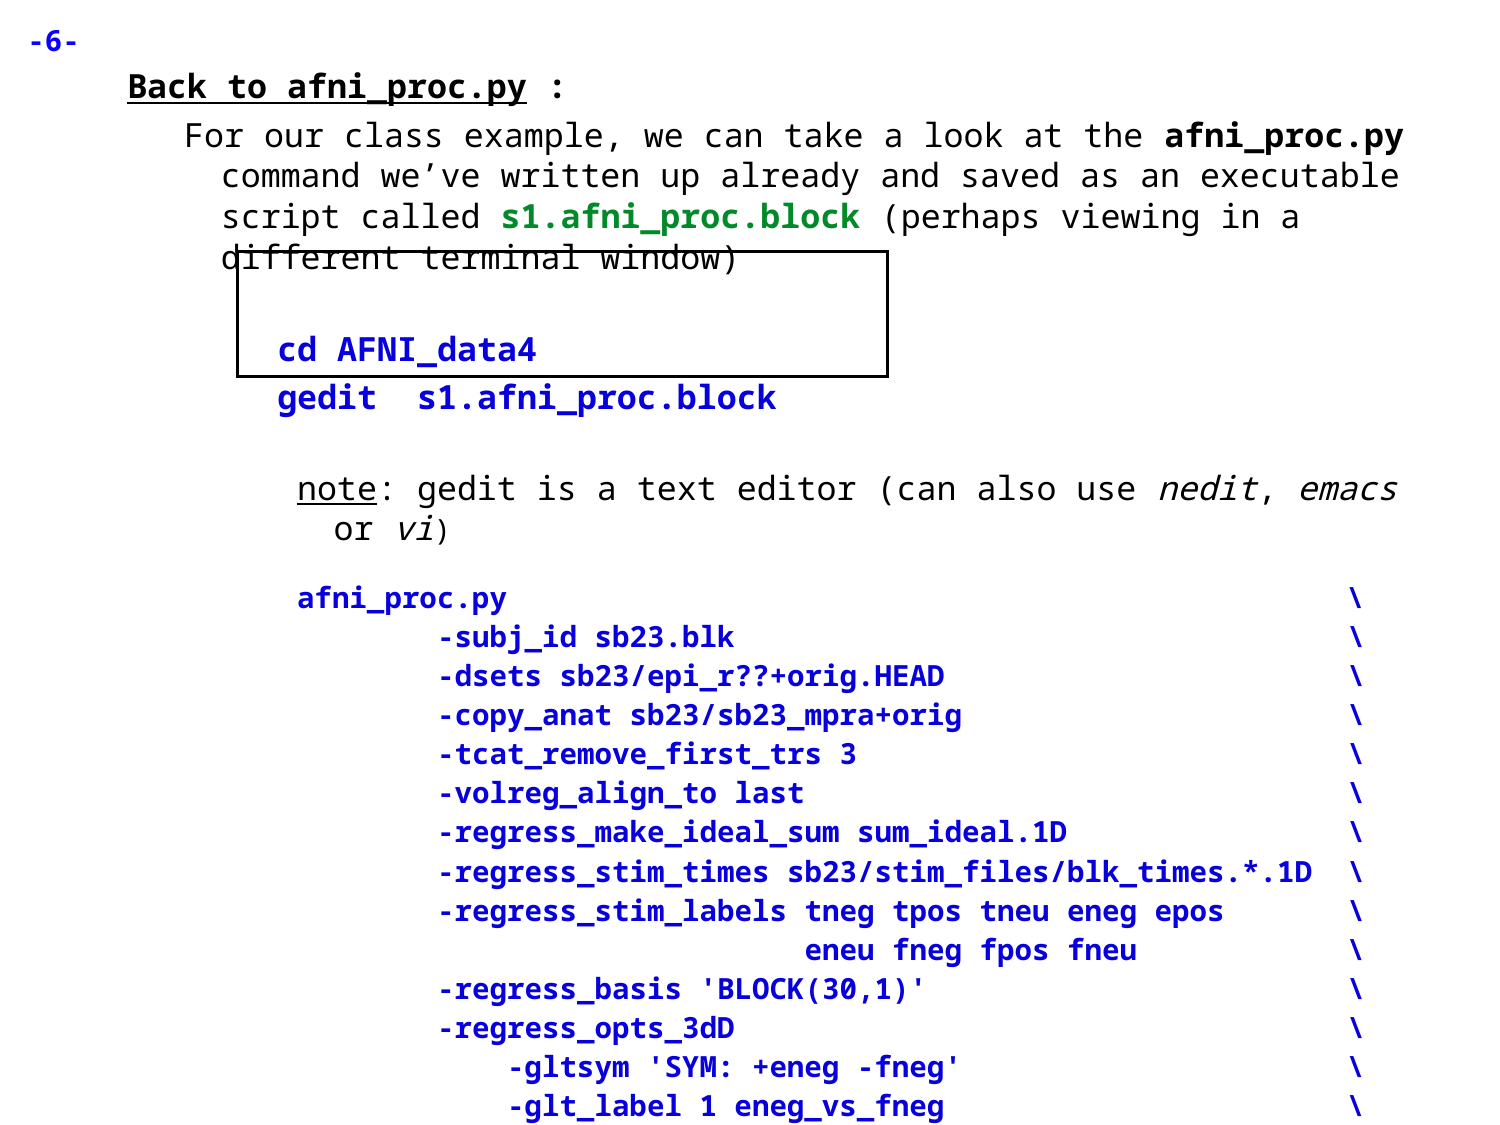

# Back to afni_proc.py :
For our class example, we can take a look at the afni_proc.py command we’ve written up already and saved as an executable script called s1.afni_proc.block (perhaps viewing in a different terminal window)
		cd AFNI_data4
		gedit s1.afni_proc.block
note: gedit is a text editor (can also use nedit, emacs or vi)
afni_proc.py \
 -subj_id sb23.blk \
 -dsets sb23/epi_r??+orig.HEAD \
 -copy_anat sb23/sb23_mpra+orig \
 -tcat_remove_first_trs 3 \
 -volreg_align_to last \
 -regress_make_ideal_sum sum_ideal.1D \
 -regress_stim_times sb23/stim_files/blk_times.*.1D \
 -regress_stim_labels tneg tpos tneu eneg epos \
 eneu fneg fpos fneu \
 -regress_basis 'BLOCK(30,1)' \
 -regress_opts_3dD \
 -gltsym 'SYM: +eneg -fneg' \
 -glt_label 1 eneg_vs_fneg \
 -gltsym 'SYM: 0.5*fneg 0.5*fpos -1.0*fneu' \
 -glt_label 2 face_contrast \
 -gltsym ‘SYM: tpos epos fpos -tneg -eneg -fneg’ \
 -glt_label 3 pos_vs_neg